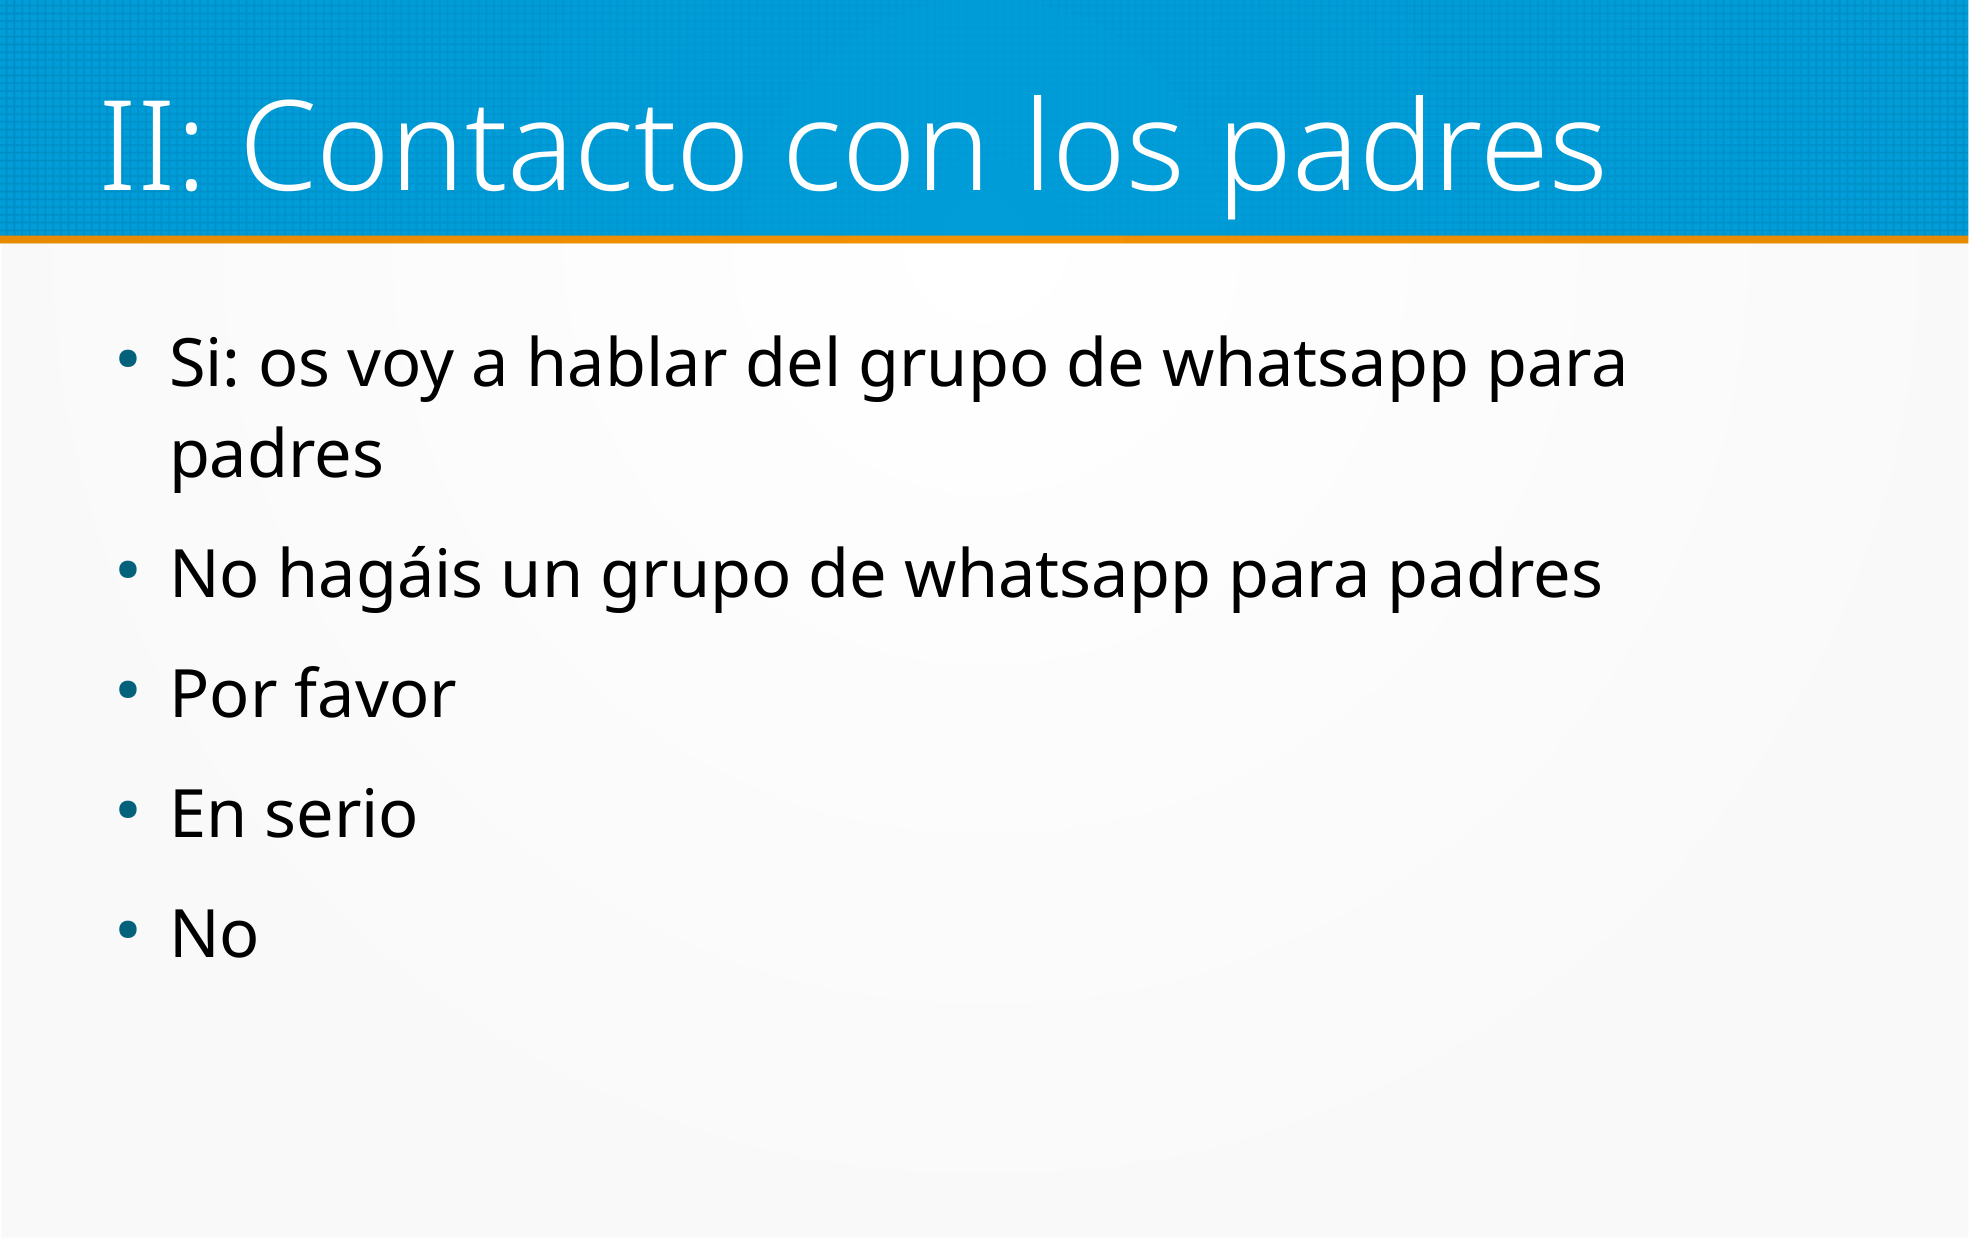

# II: Contacto con los padres
Si: os voy a hablar del grupo de whatsapp para padres
No hagáis un grupo de whatsapp para padres
Por favor
En serio
No